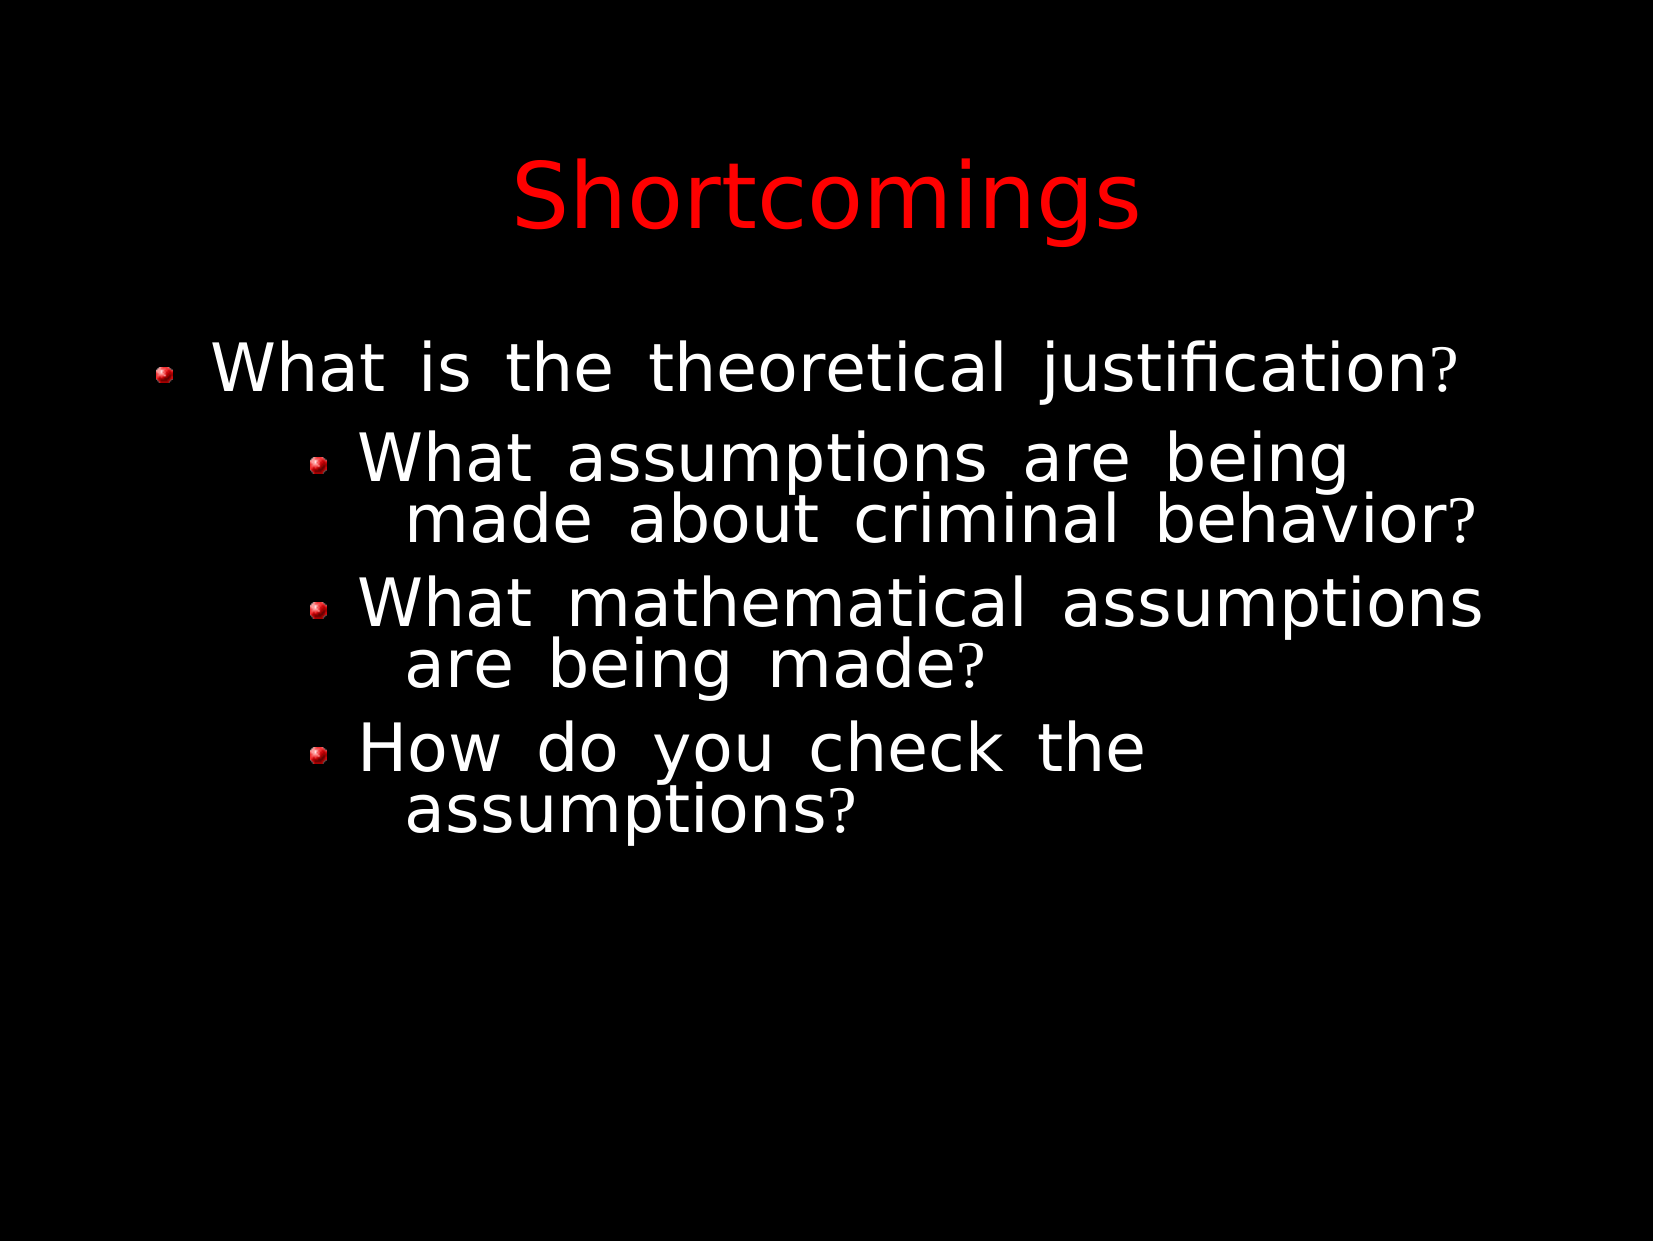

# Shortcomings
What is the theoretical justification?
What assumptions are being made about criminal behavior?
What mathematical assumptions are being made?
How do you check the assumptions?